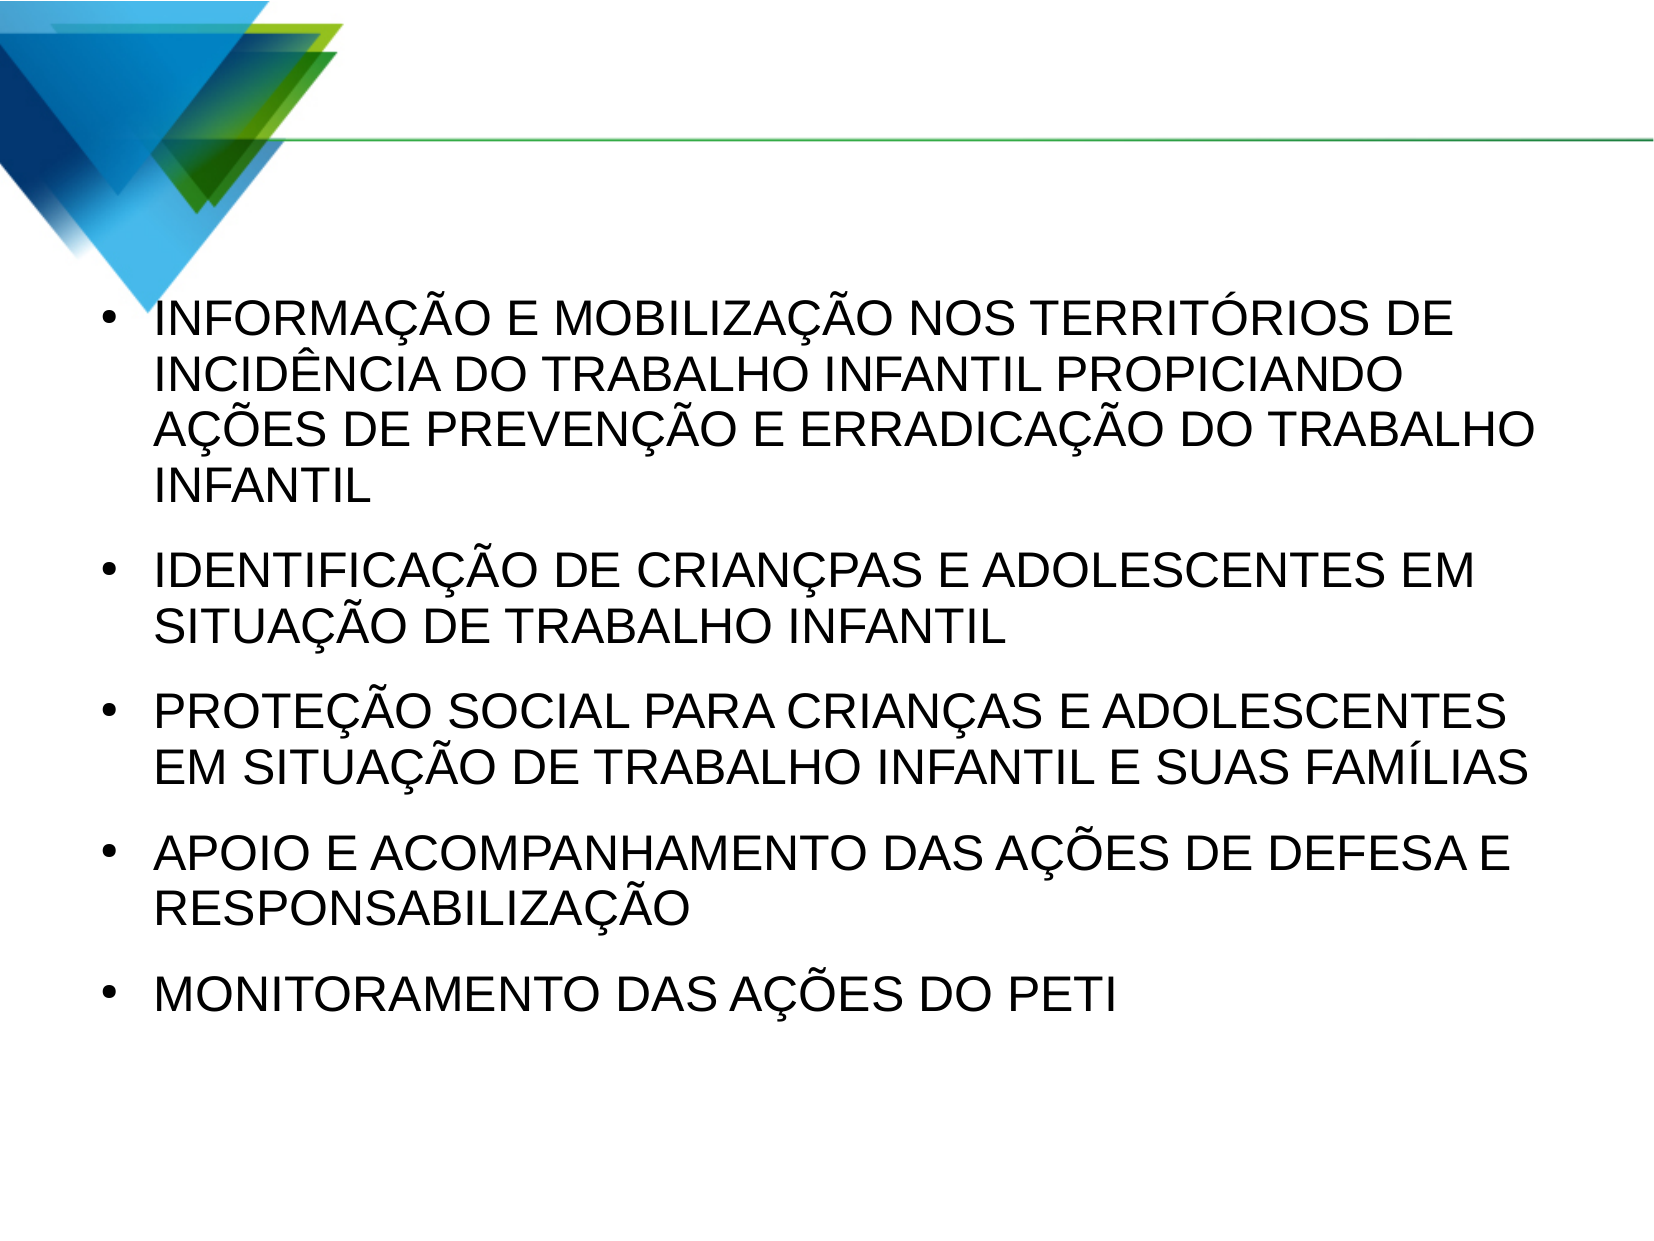

# INFORMAÇÃO E MOBILIZAÇÃO NOS TERRITÓRIOS DE INCIDÊNCIA DO TRABALHO INFANTIL PROPICIANDO AÇÕES DE PREVENÇÃO E ERRADICAÇÃO DO TRABALHO INFANTIL
IDENTIFICAÇÃO DE CRIANÇPAS E ADOLESCENTES EM SITUAÇÃO DE TRABALHO INFANTIL
PROTEÇÃO SOCIAL PARA CRIANÇAS E ADOLESCENTES EM SITUAÇÃO DE TRABALHO INFANTIL E SUAS FAMÍLIAS
APOIO E ACOMPANHAMENTO DAS AÇÕES DE DEFESA E RESPONSABILIZAÇÃO
MONITORAMENTO DAS AÇÕES DO PETI